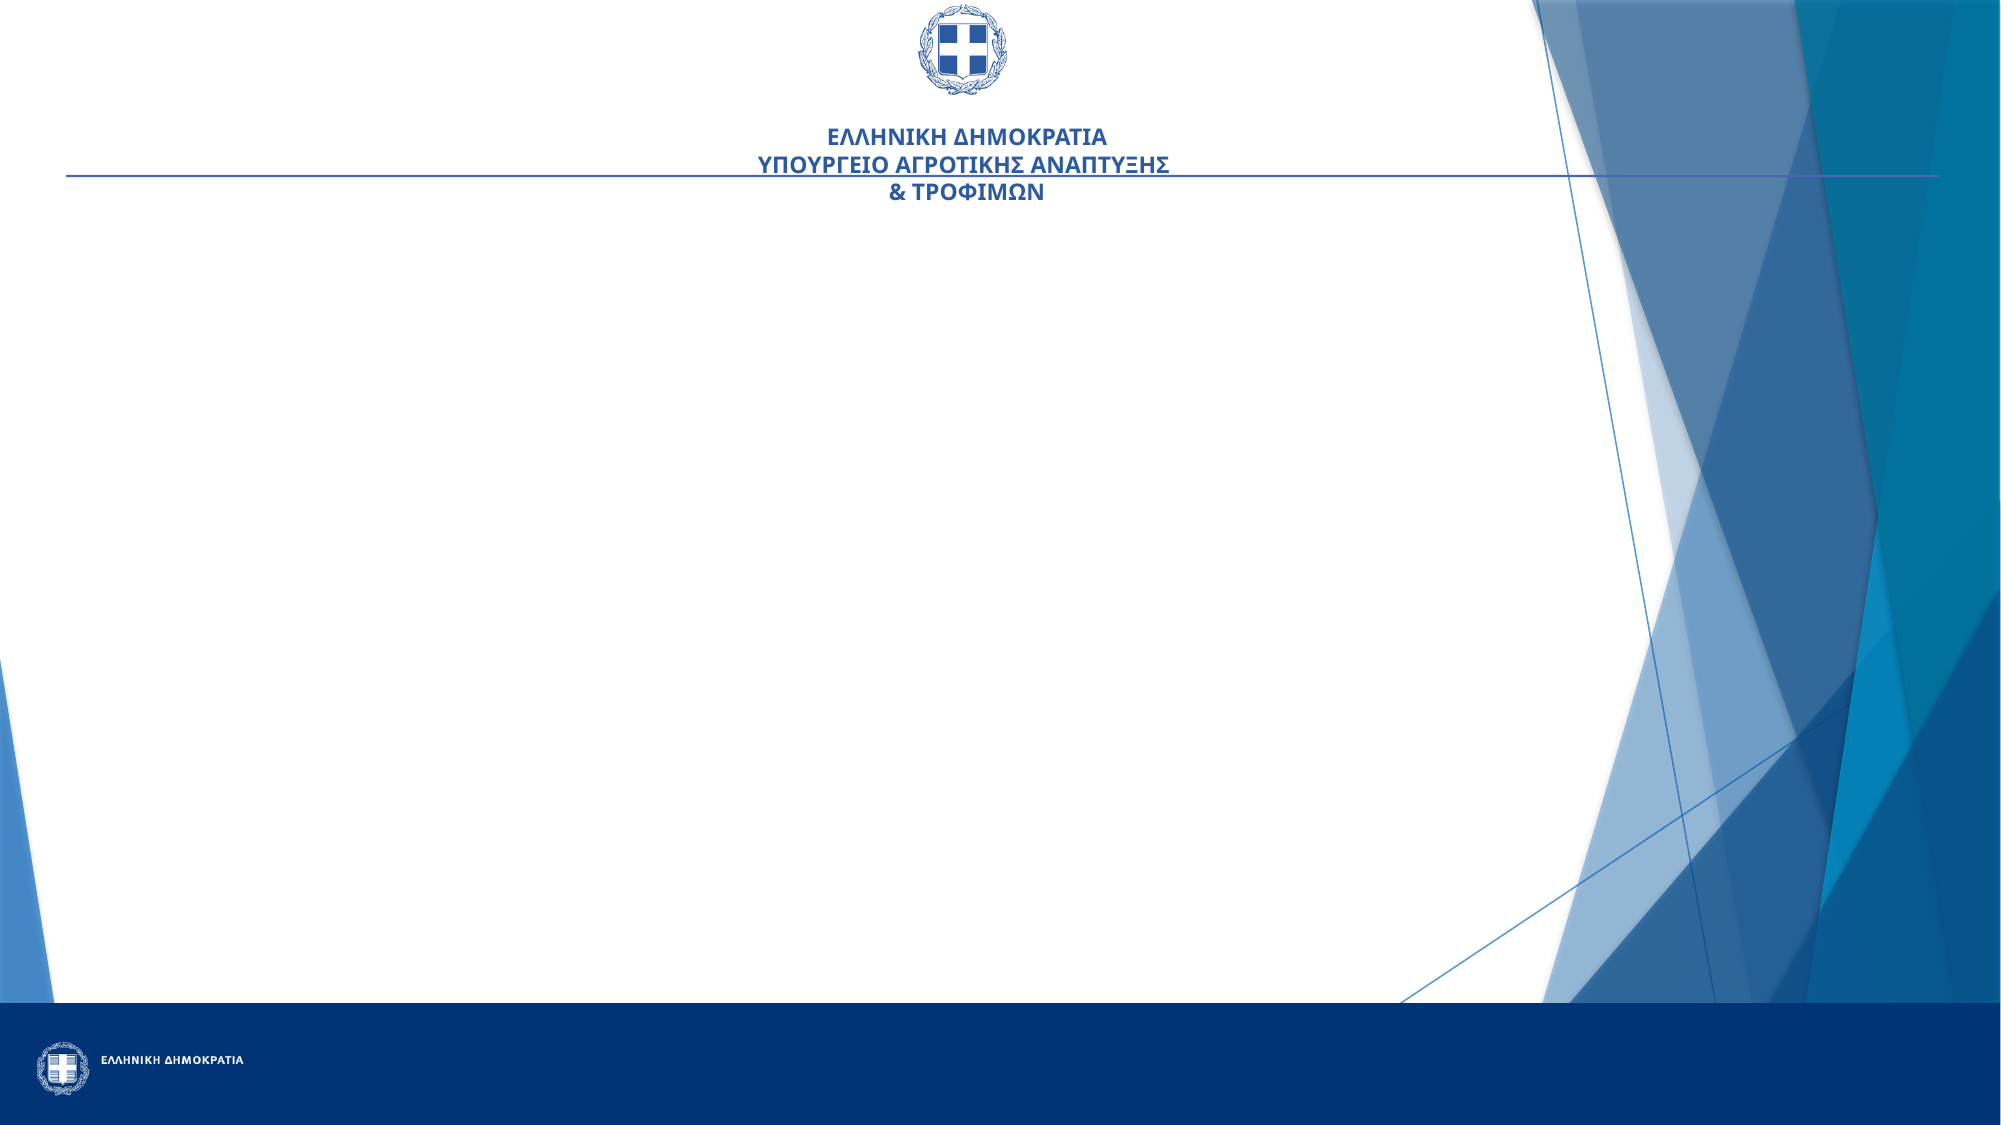

ΕΛΛΗΝΙΚΗ ΔΗΜΟΚΡΑΤΙΑ
ΥΠΟΥΡΓΕΙΟ ΑΓΡΟΤΙΚΗΣ ΑΝΑΠΤΥΞΗΣ
& ΤΡΟΦΙΜΩΝ